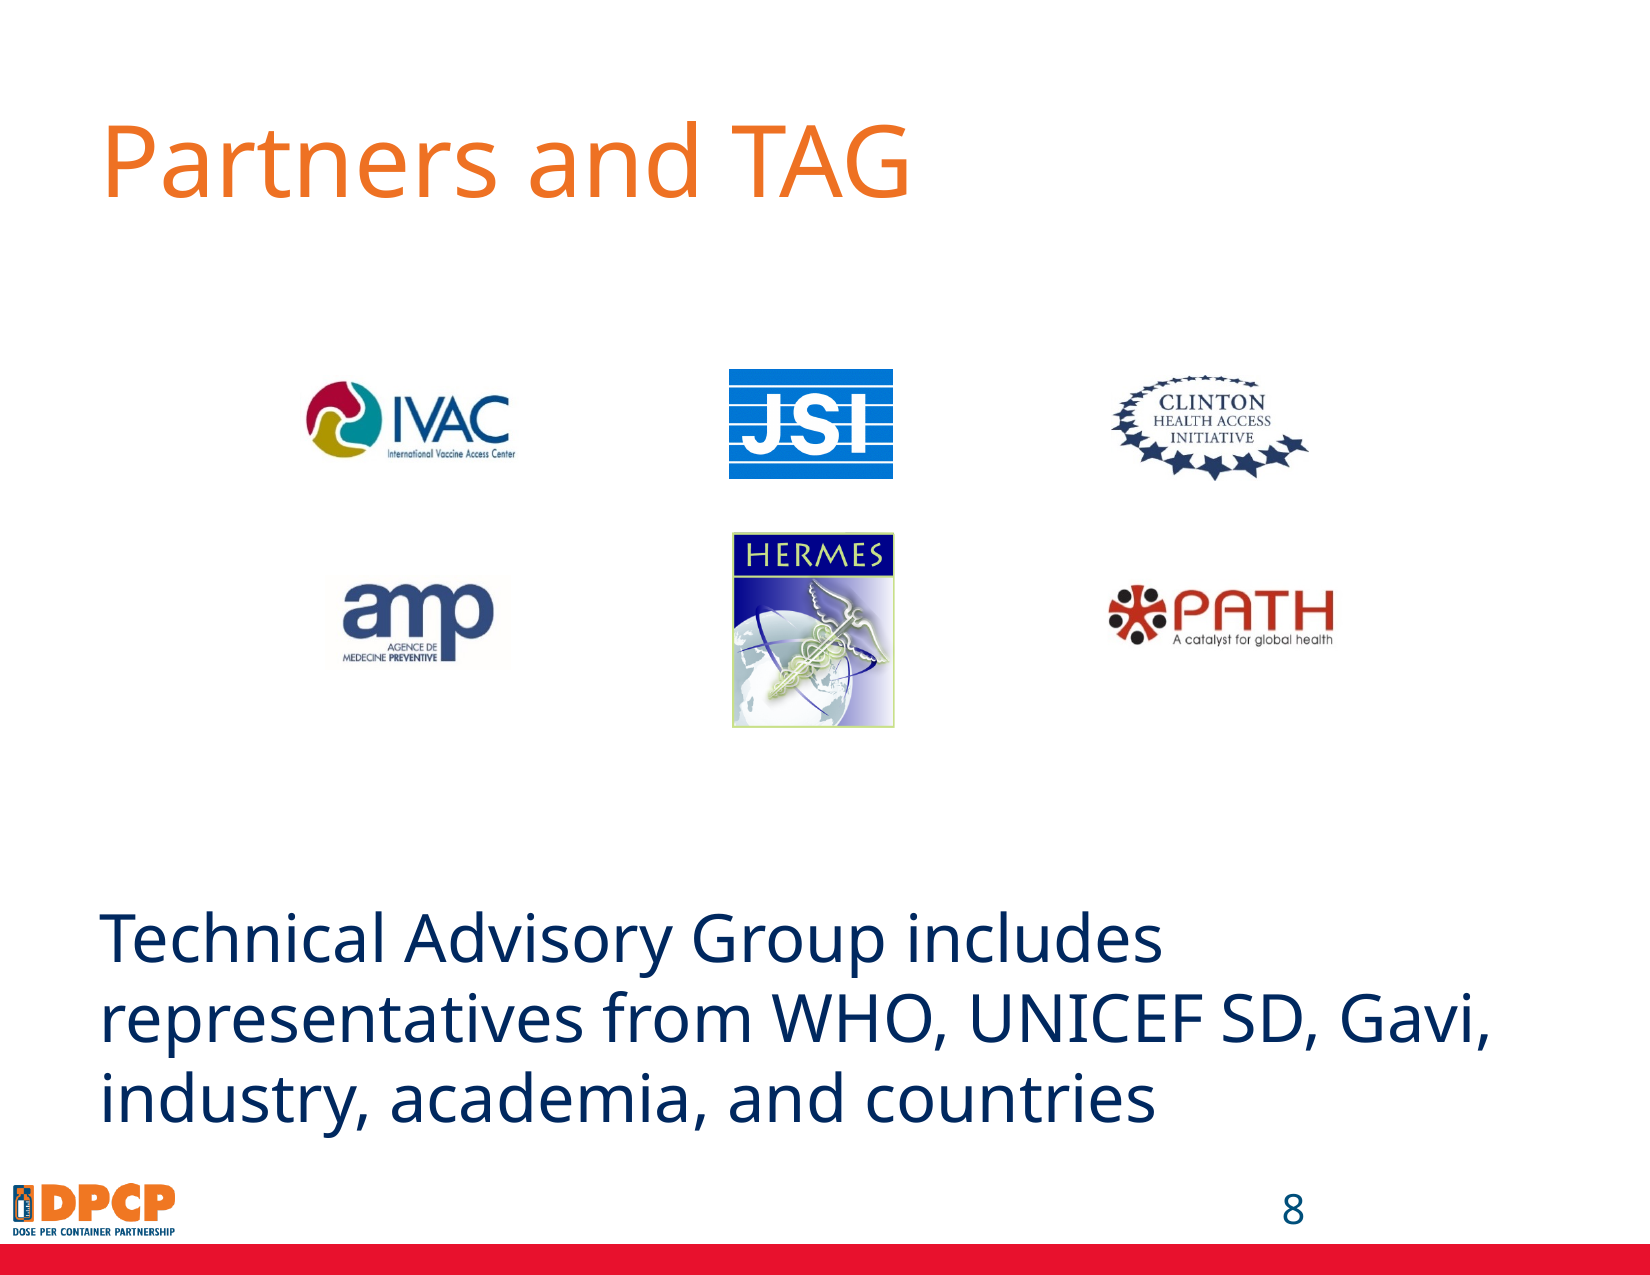

# Partners and TAG
Technical Advisory Group includes representatives from WHO, UNICEF SD, Gavi, industry, academia, and countries